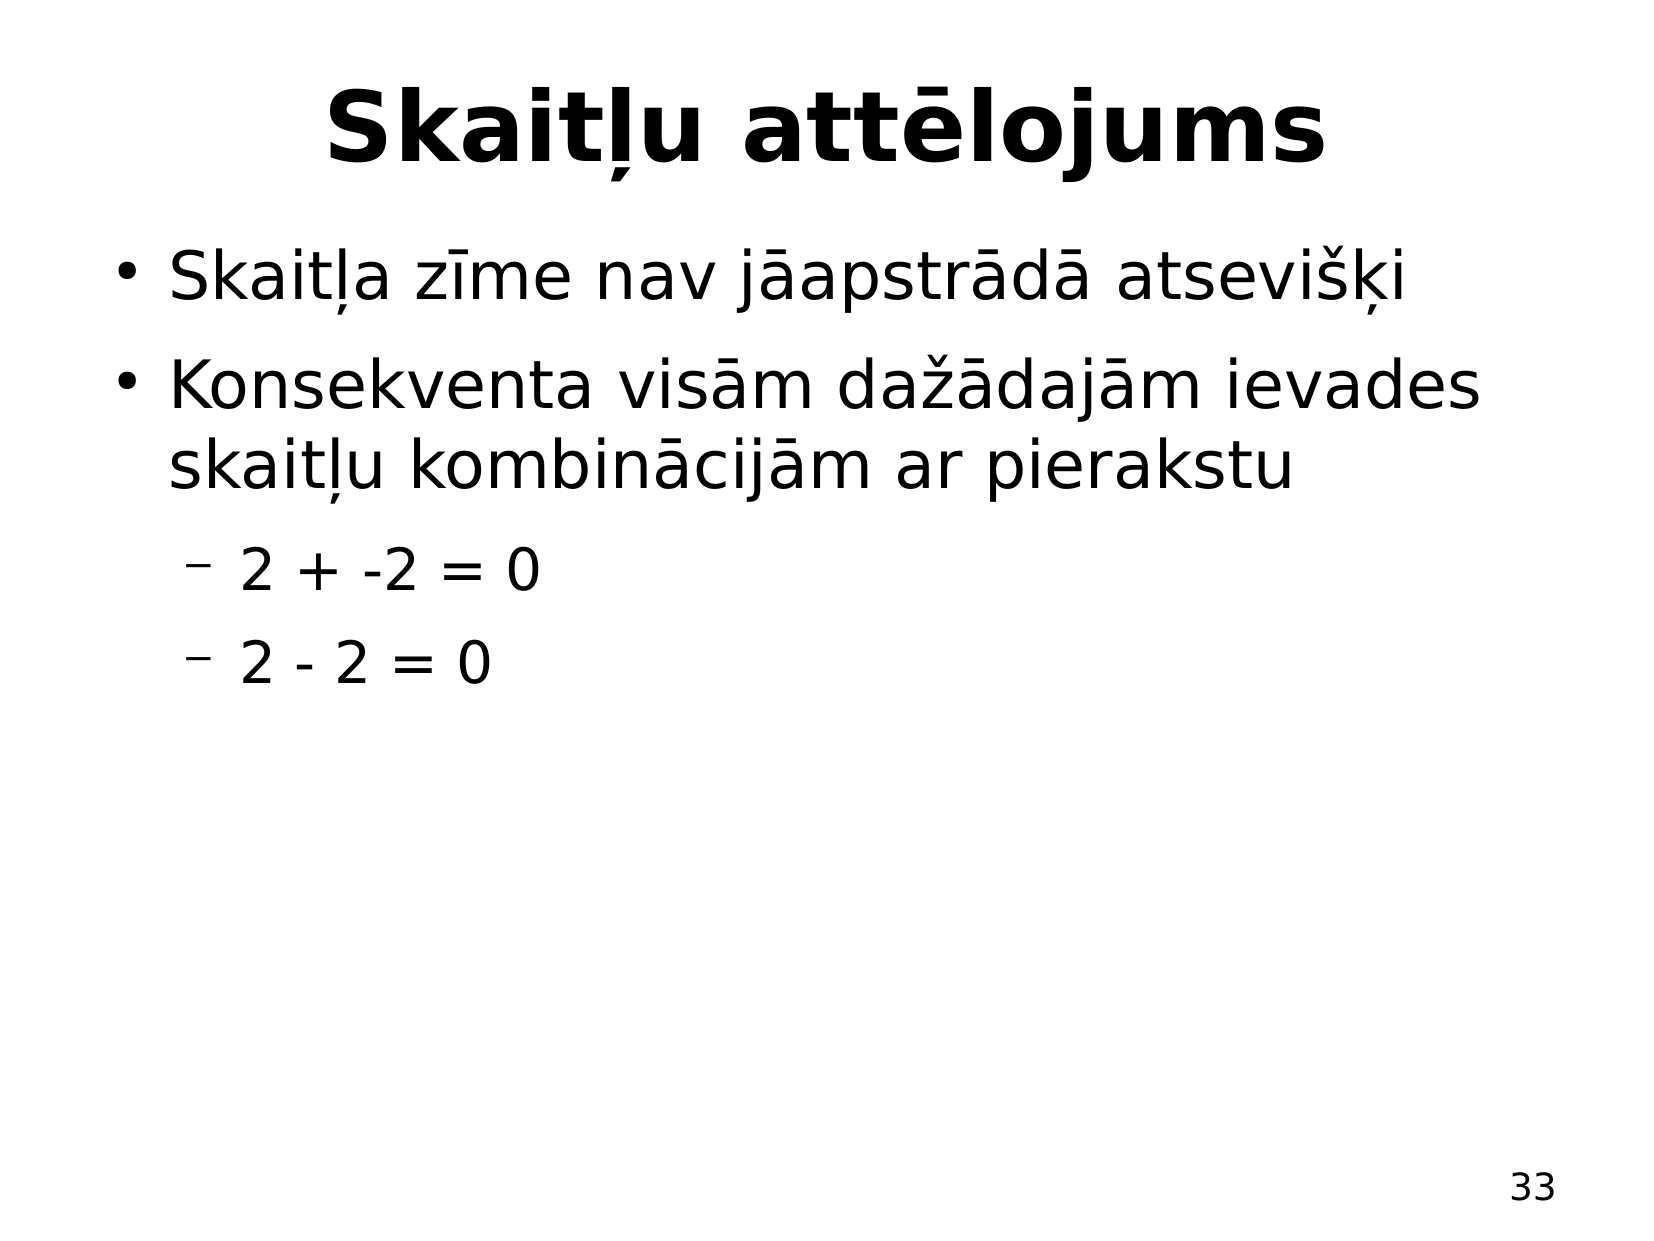

# Skaitļu attēlojums
Skaitļa zīme nav jāapstrādā atsevišķi
Konsekventa visām dažādajām ievades skaitļu kombinācijām ar pierakstu
2 + -2 = 0
2 - 2 = 0